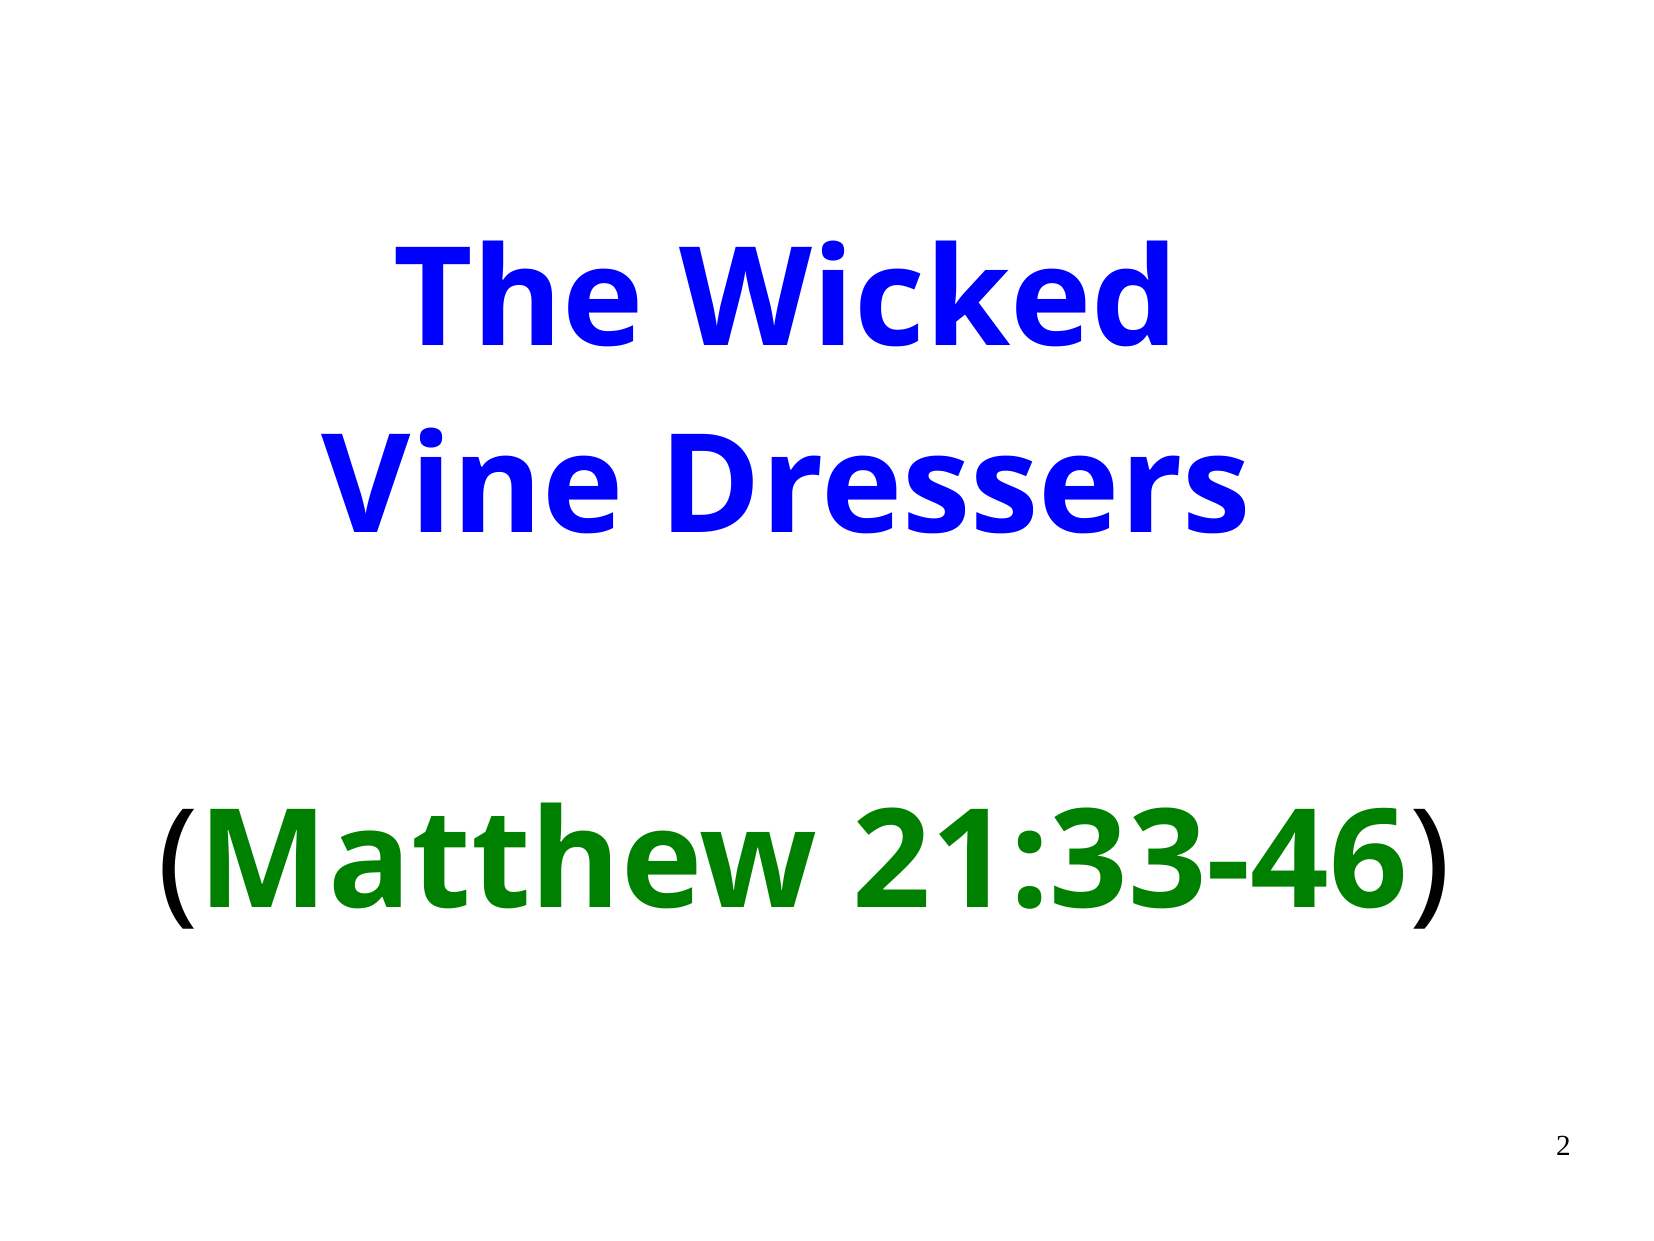

# The Wicked Vine Dressers (Matthew 21:33-46)
2